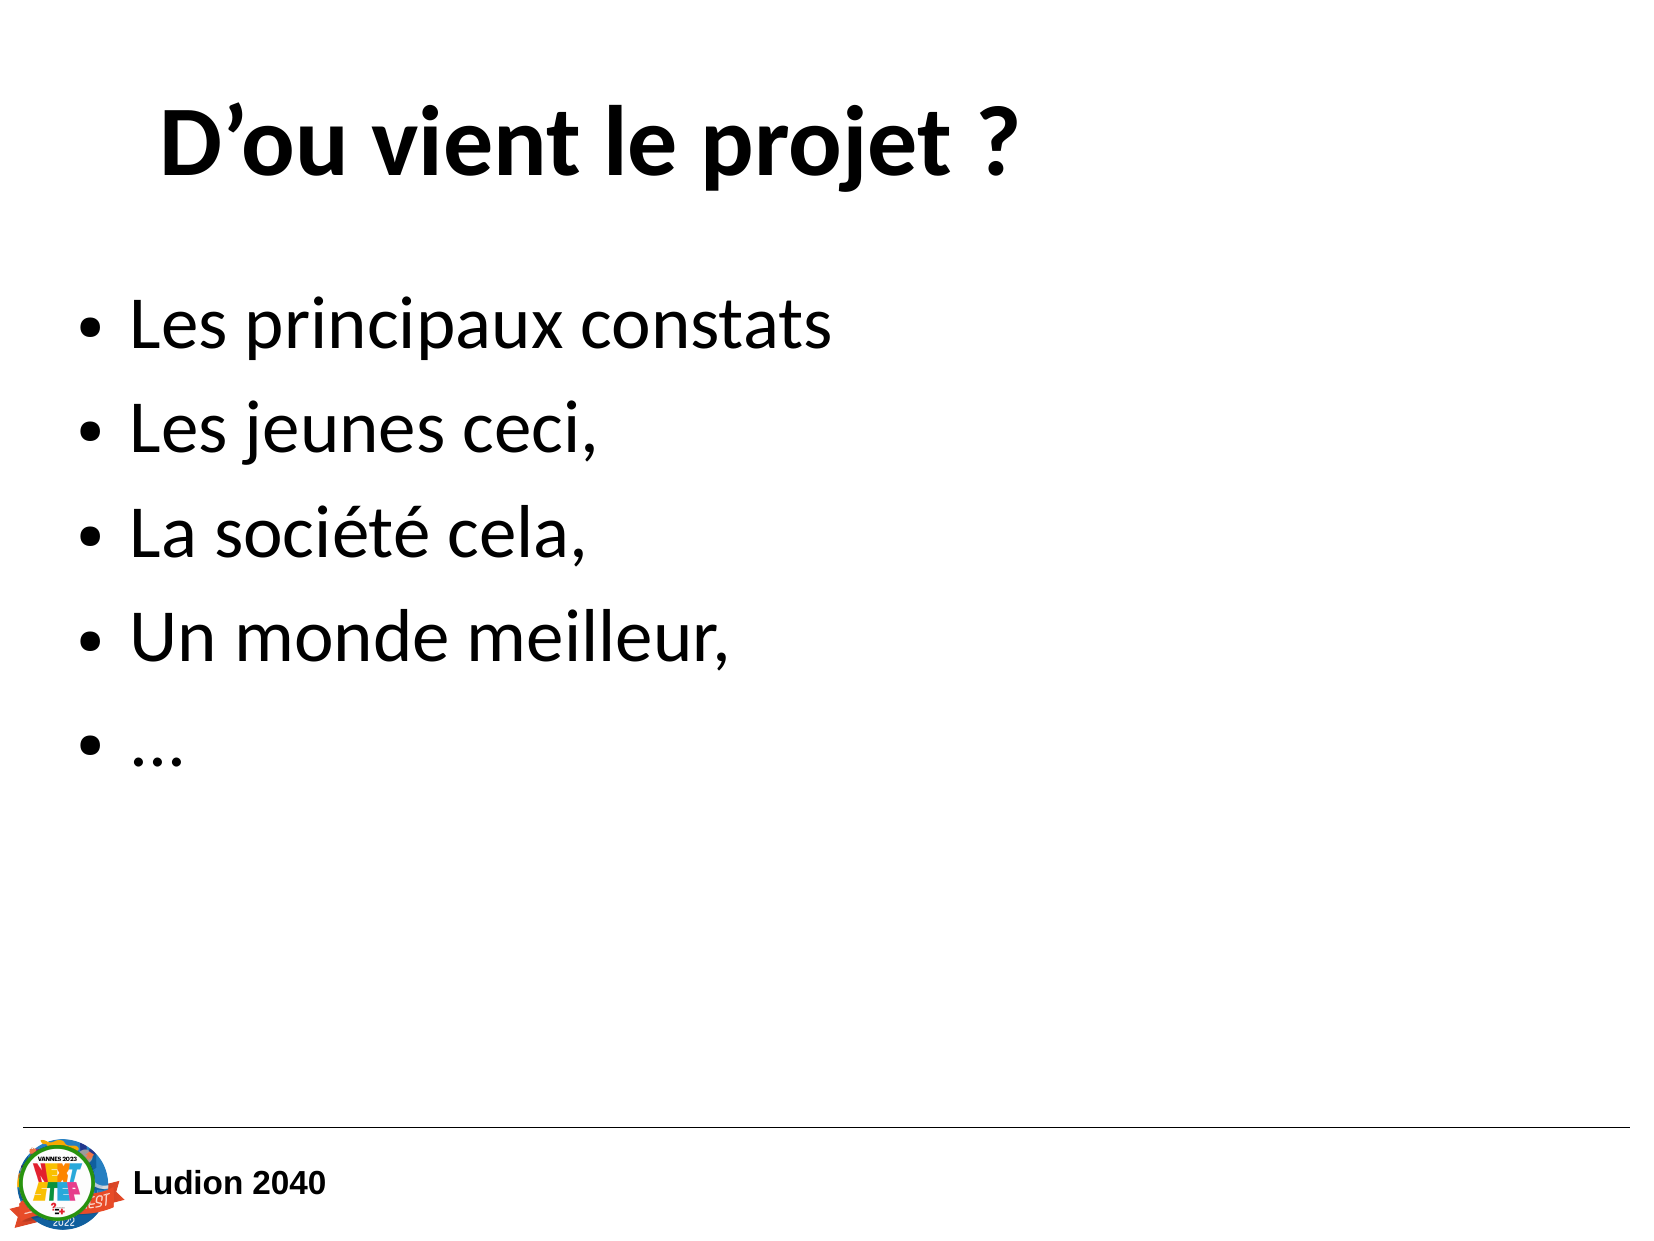

# D’ou vient le projet ?
Les principaux constats
Les jeunes ceci,
La société cela,
Un monde meilleur,
...
Ludion 2040